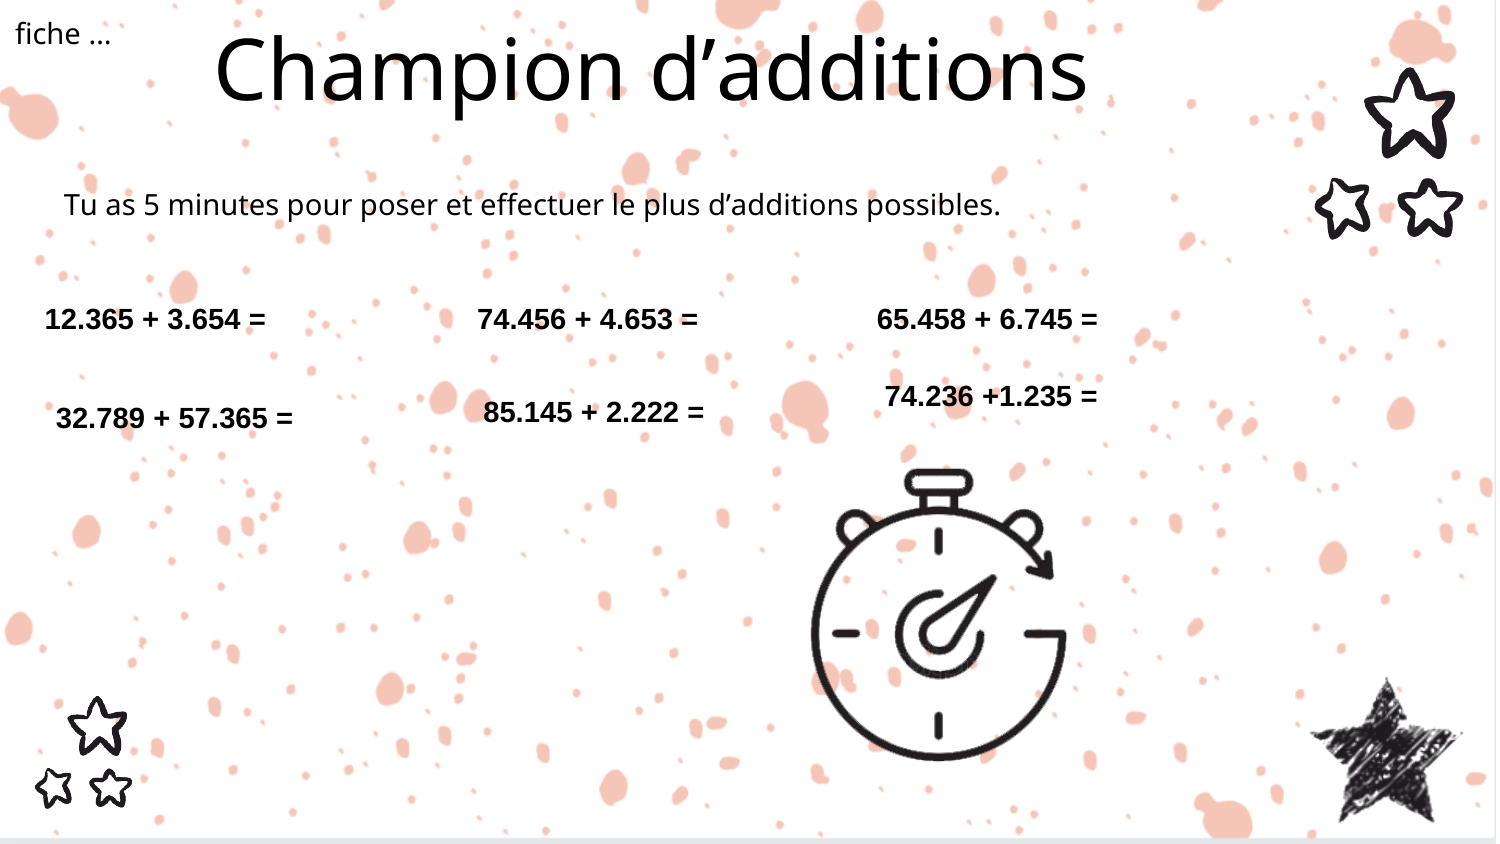

fiche …
Champion d’additions
Tu as 5 minutes pour poser et effectuer le plus d’additions possibles.
 12.365 + 3.654 =
 74.456 + 4.653 =
 65.458 + 6.745 =
 74.236 +1.235 =
 85.145 + 2.222 =
 32.789 + 57.365 =